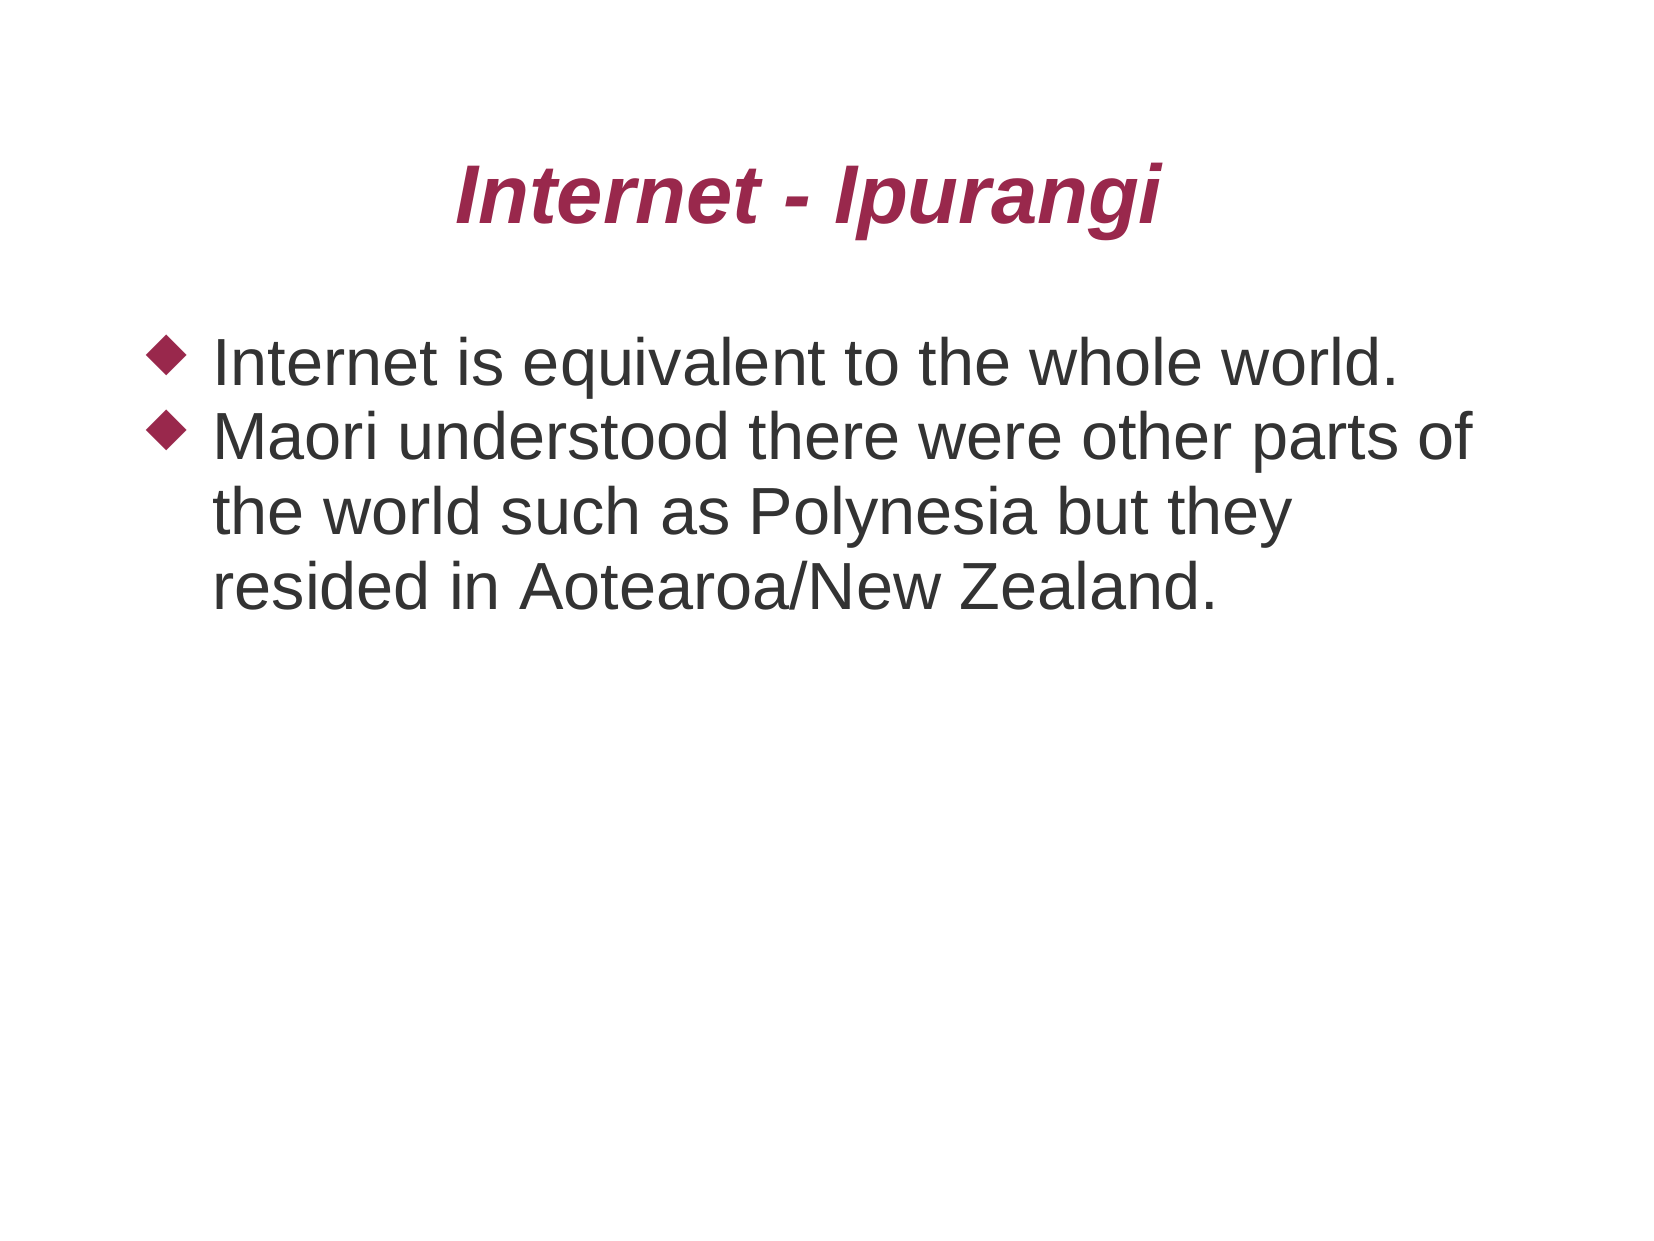

# Internet - Ipurangi
Internet is equivalent to the whole world.
Maori understood there were other parts of the world such as Polynesia but they resided in Aotearoa/New Zealand.